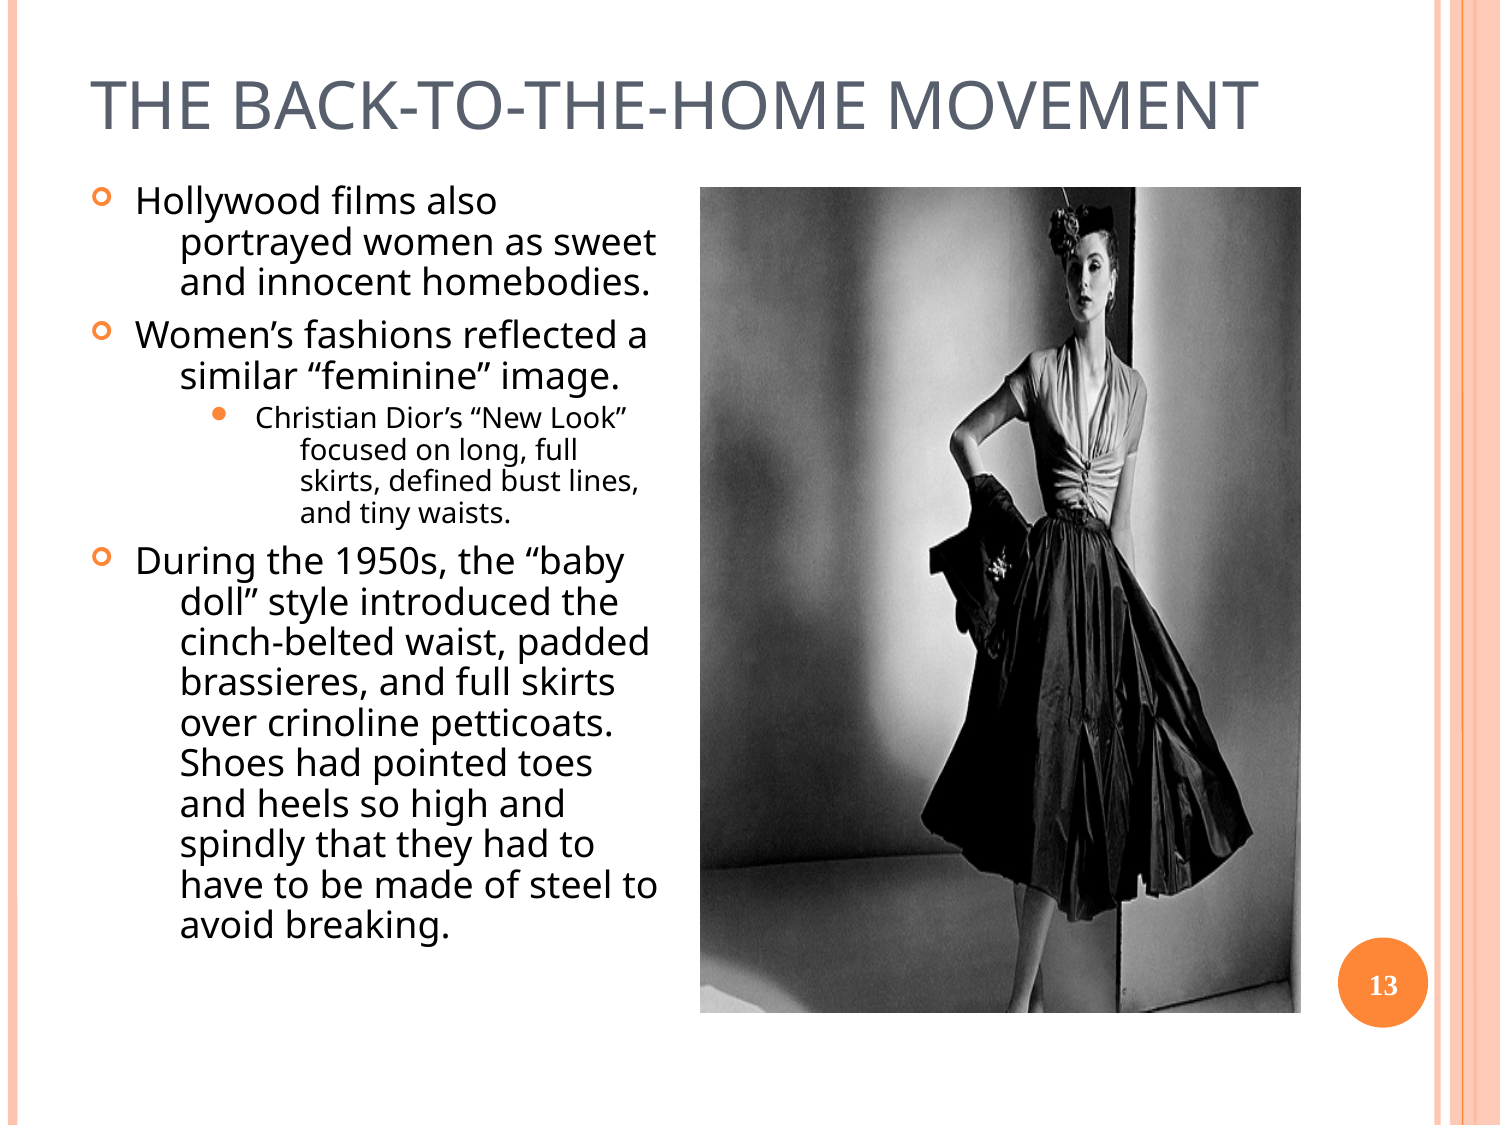

# The Back-to-the-Home Movement
Hollywood films also portrayed women as sweet and innocent homebodies.
Women’s fashions reflected a similar “feminine” image.
Christian Dior’s “New Look” focused on long, full skirts, defined bust lines, and tiny waists.
During the 1950s, the “baby doll” style introduced the cinch-belted waist, padded brassieres, and full skirts over crinoline petticoats. Shoes had pointed toes and heels so high and spindly that they had to have to be made of steel to avoid breaking.